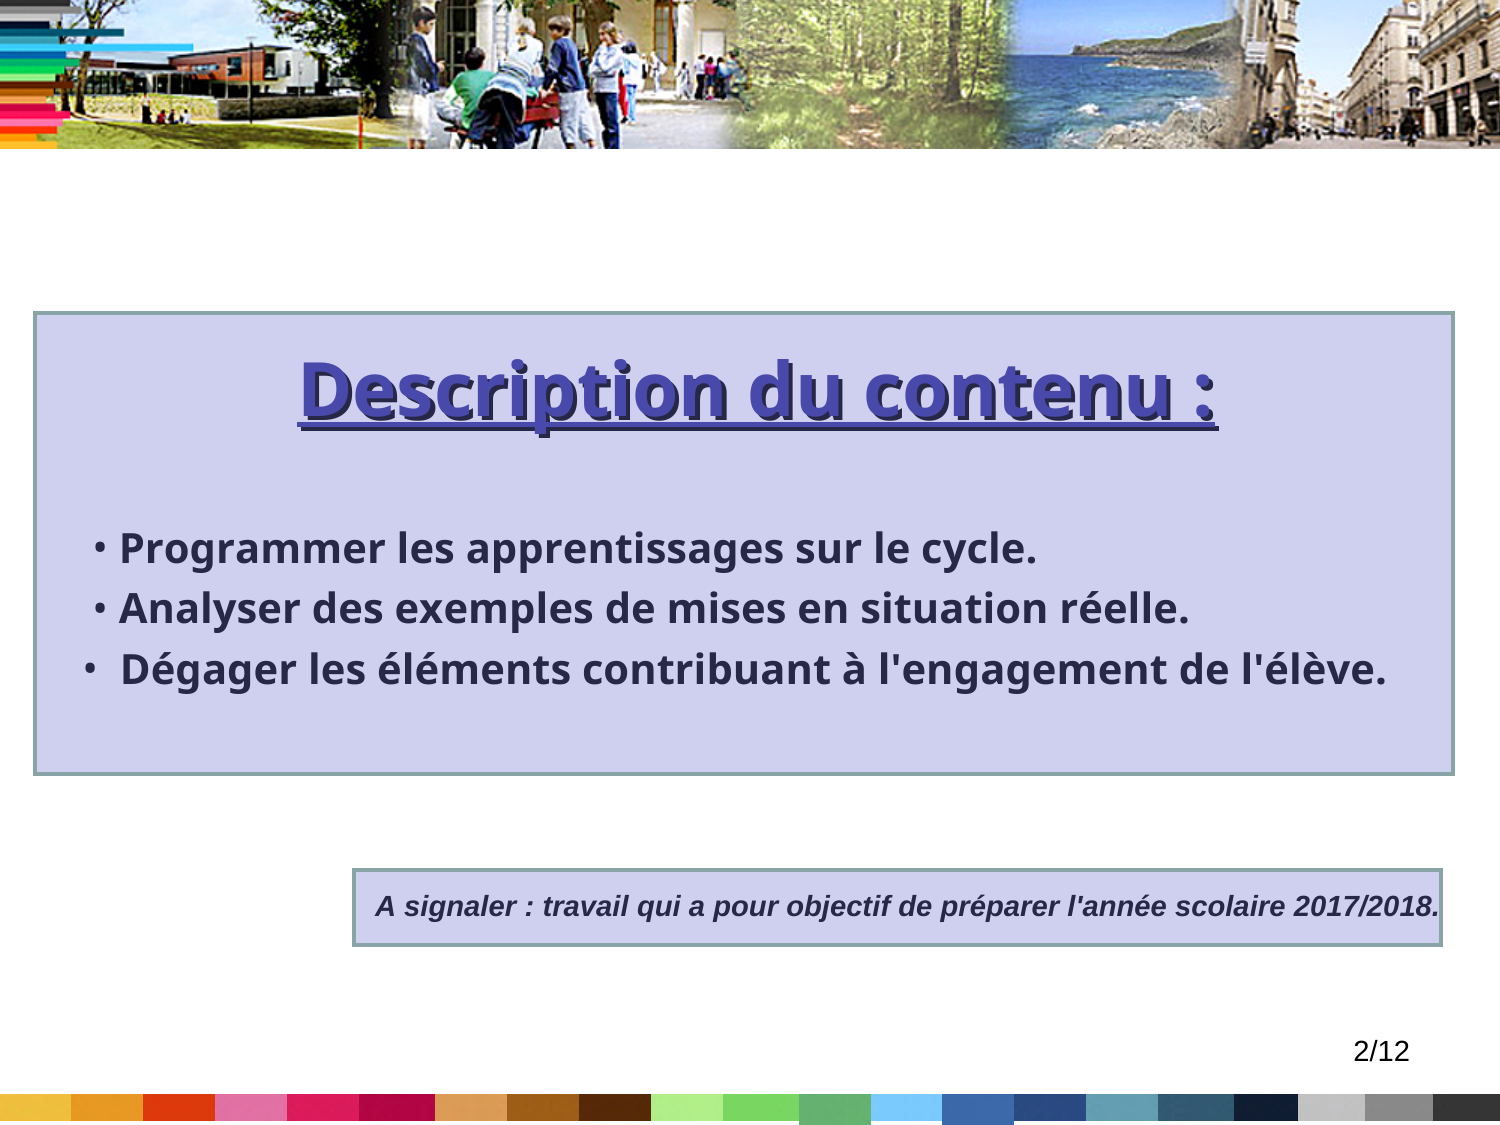

Description du contenu :
 Programmer les apprentissages sur le cycle.
 Analyser des exemples de mises en situation réelle.
 Dégager les éléments contribuant à l'engagement de l'élève.
A signaler : travail qui a pour objectif de préparer l'année scolaire 2017/2018.